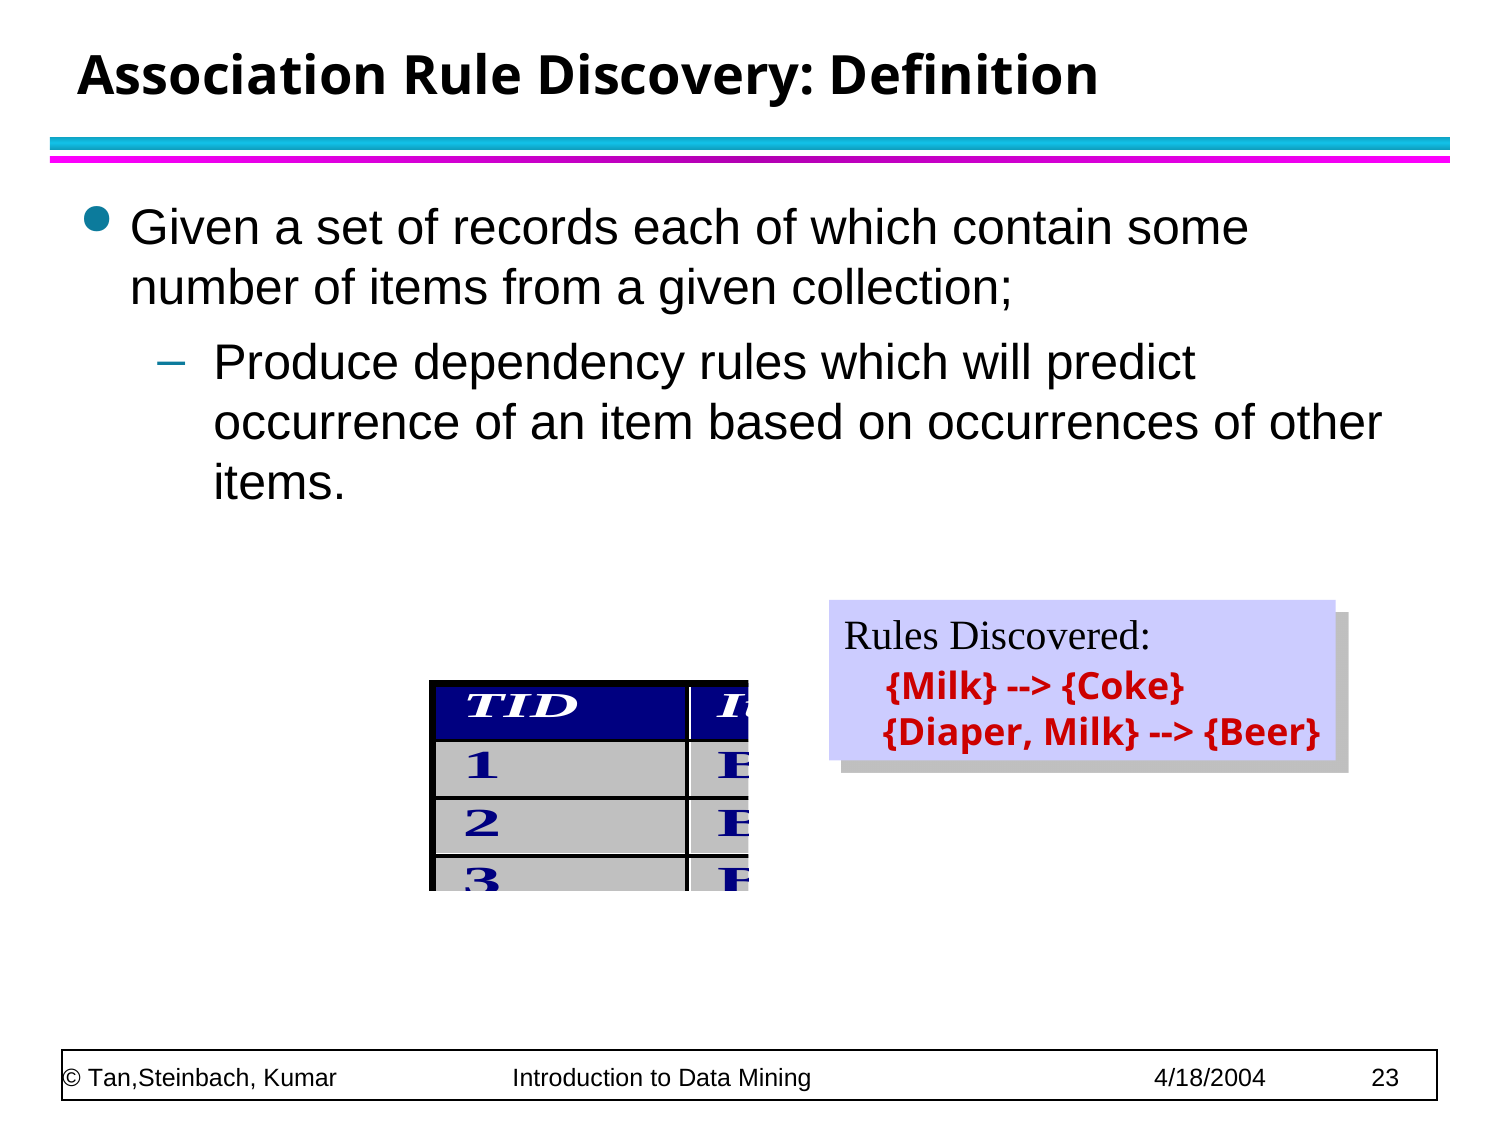

# Association Rule Discovery: Definition
Given a set of records each of which contain some number of items from a given collection;
Produce dependency rules which will predict occurrence of an item based on occurrences of other items.
Rules Discovered:
 {Milk} --> {Coke}
 {Diaper, Milk} --> {Beer}